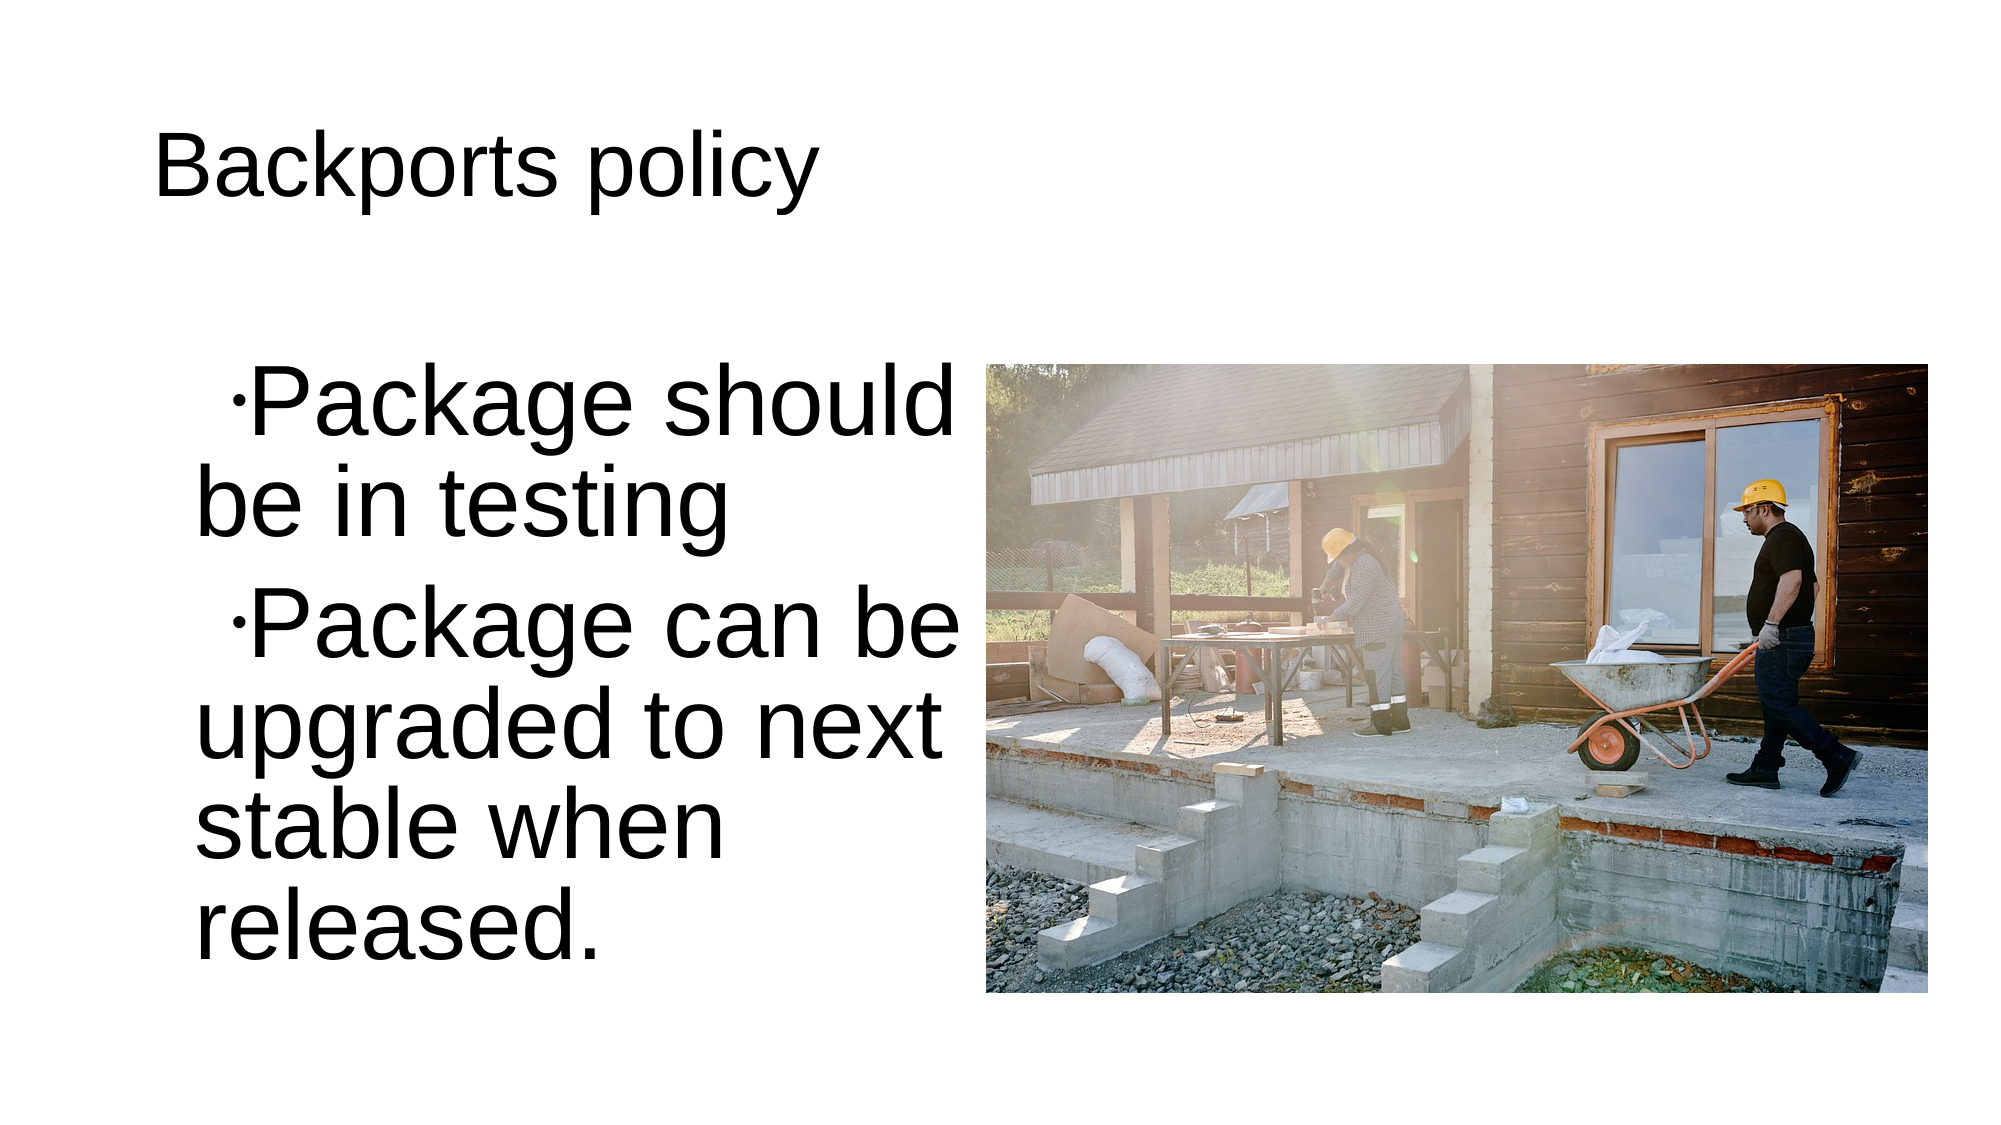

# Backports policy
Package should be in testing
Package can be upgraded to next stable when released.